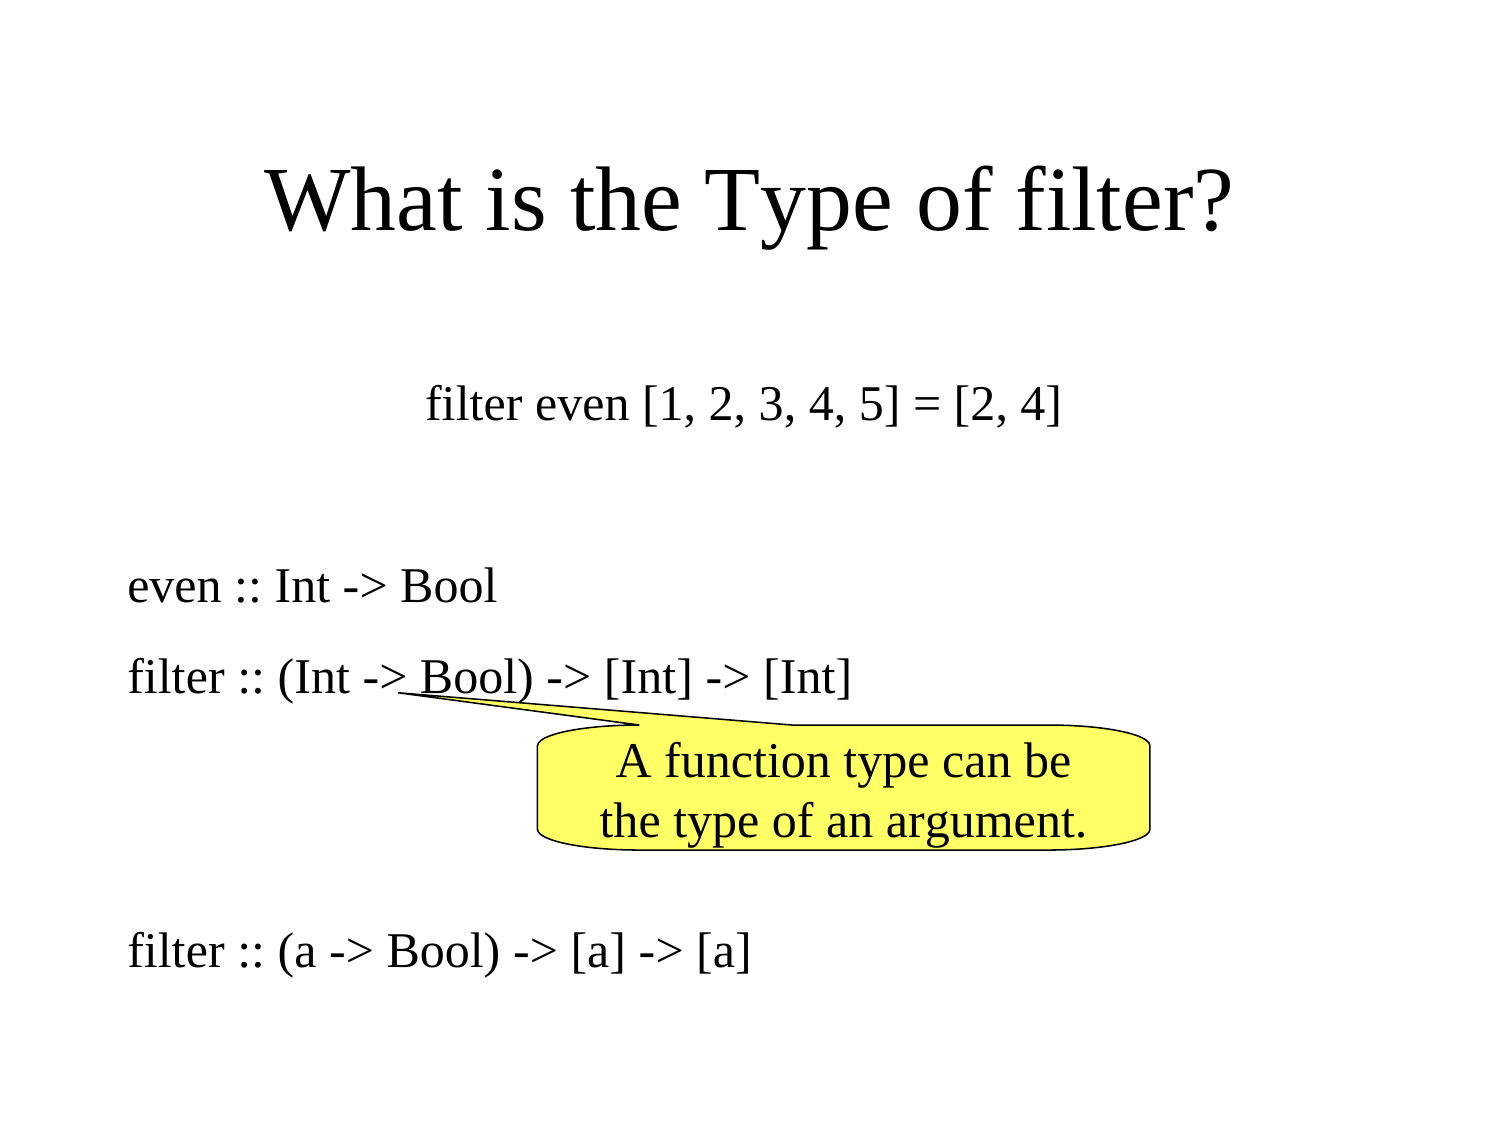

# What is the Type of filter?
filter even [1, 2, 3, 4, 5] = [2, 4]
even :: Int -> Bool
filter :: (Int -> Bool) -> [Int] -> [Int]
filter :: (a -> Bool) -> [a] -> [a]
A function type can be
the type of an argument.